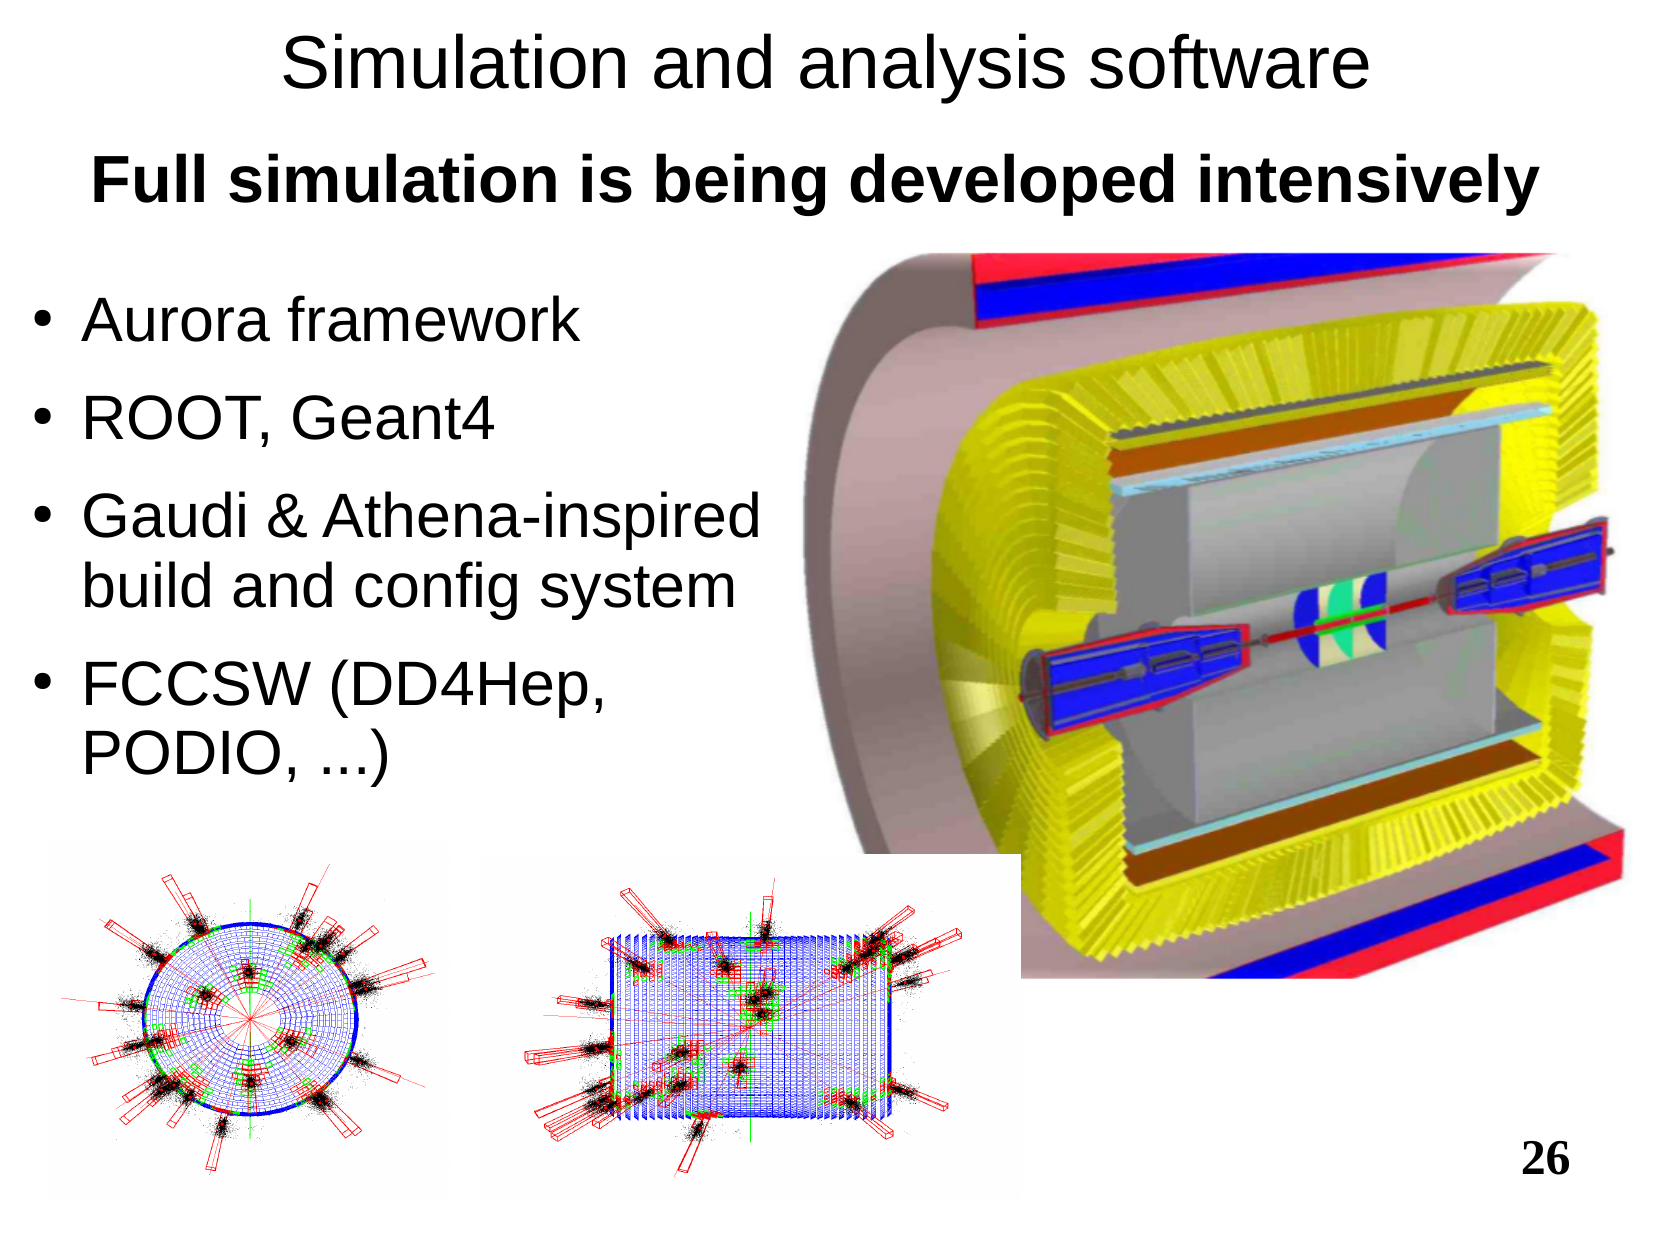

# Simulation and analysis software
Full simulation is being developed intensively
Aurora framework
ROOT, Geant4
Gaudi & Athena-inspired build and config system
FCCSW (DD4Hep, PODIO, ...)
26